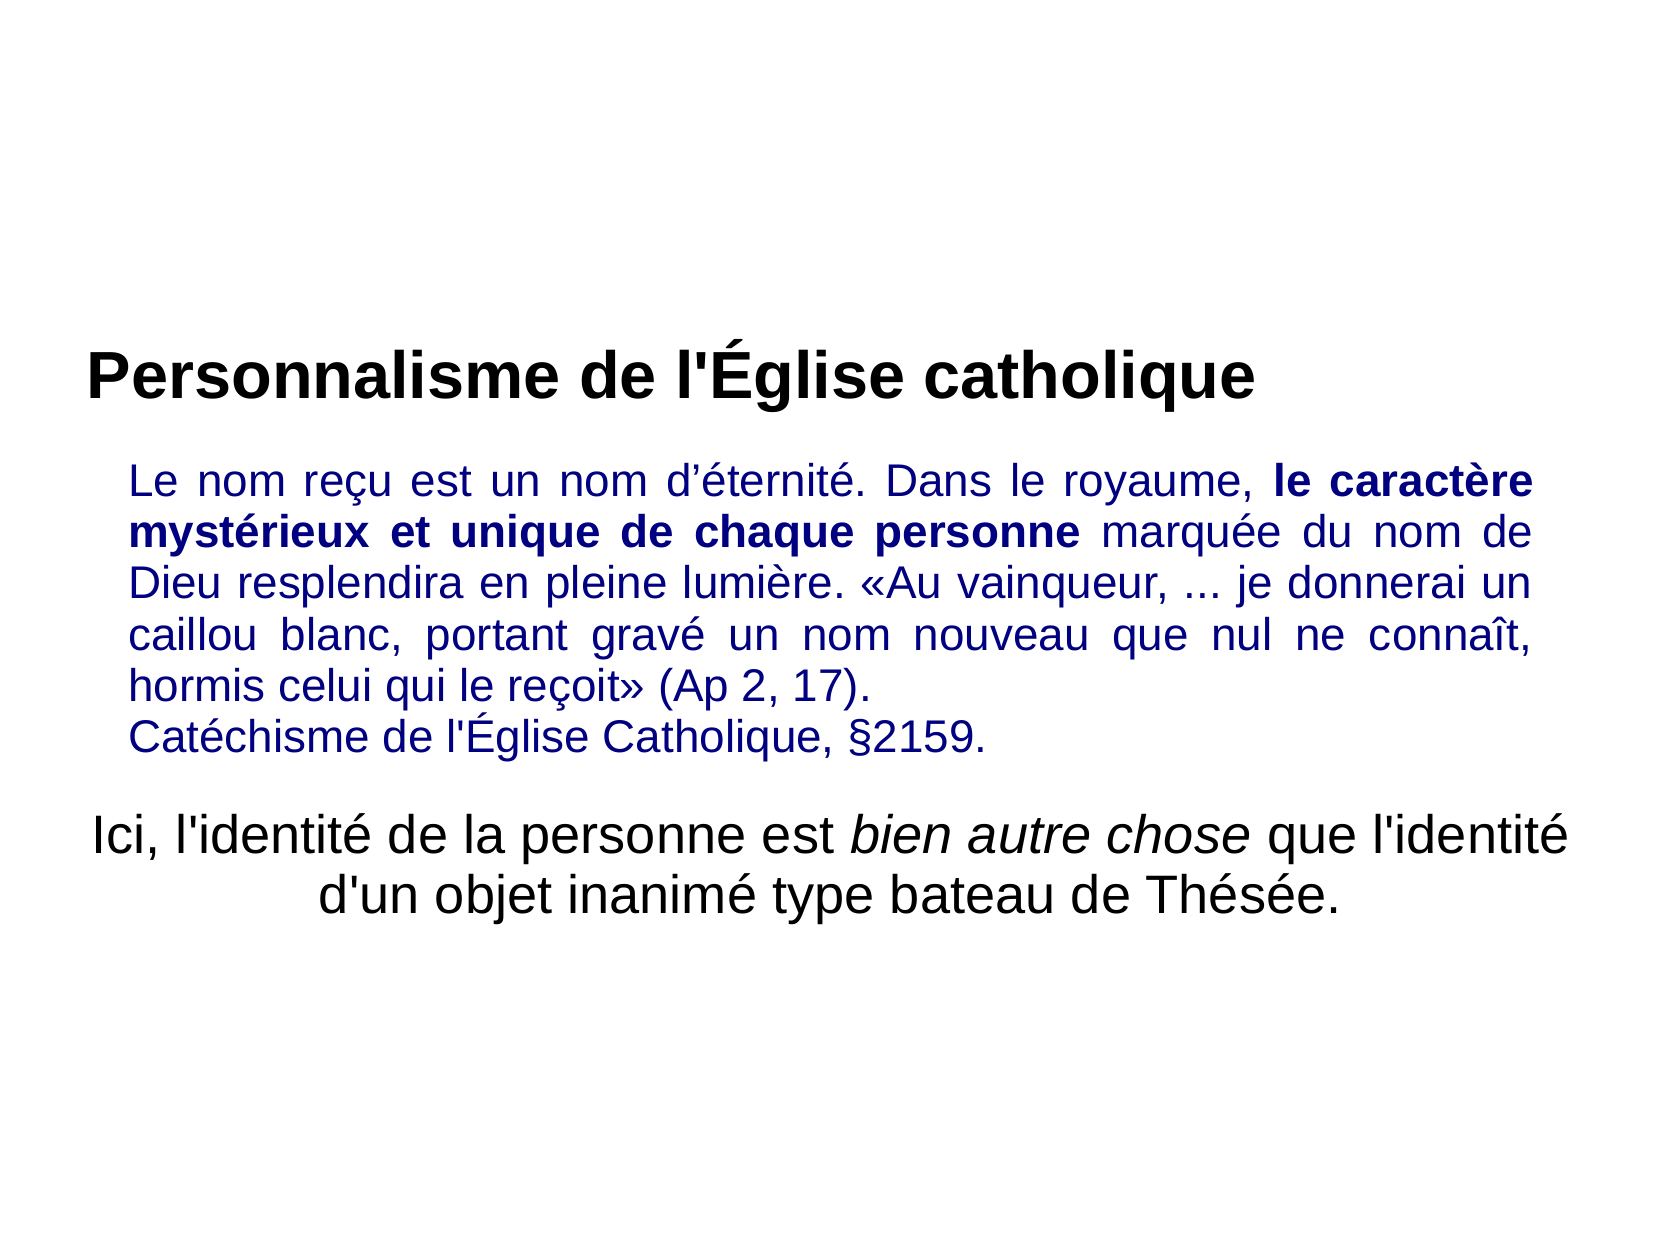

Personnalisme de l'Église catholique
Le nom reçu est un nom d’éternité. Dans le royaume, le caractère mystérieux et unique de chaque personne marquée du nom de Dieu resplendira en pleine lumière. «Au vainqueur, ... je donnerai un caillou blanc, portant gravé un nom nouveau que nul ne connaît, hormis celui qui le reçoit» (Ap 2, 17).
Catéchisme de l'Église Catholique, §2159.
Ici, l'identité de la personne est bien autre chose que l'identité d'un objet inanimé type bateau de Thésée.